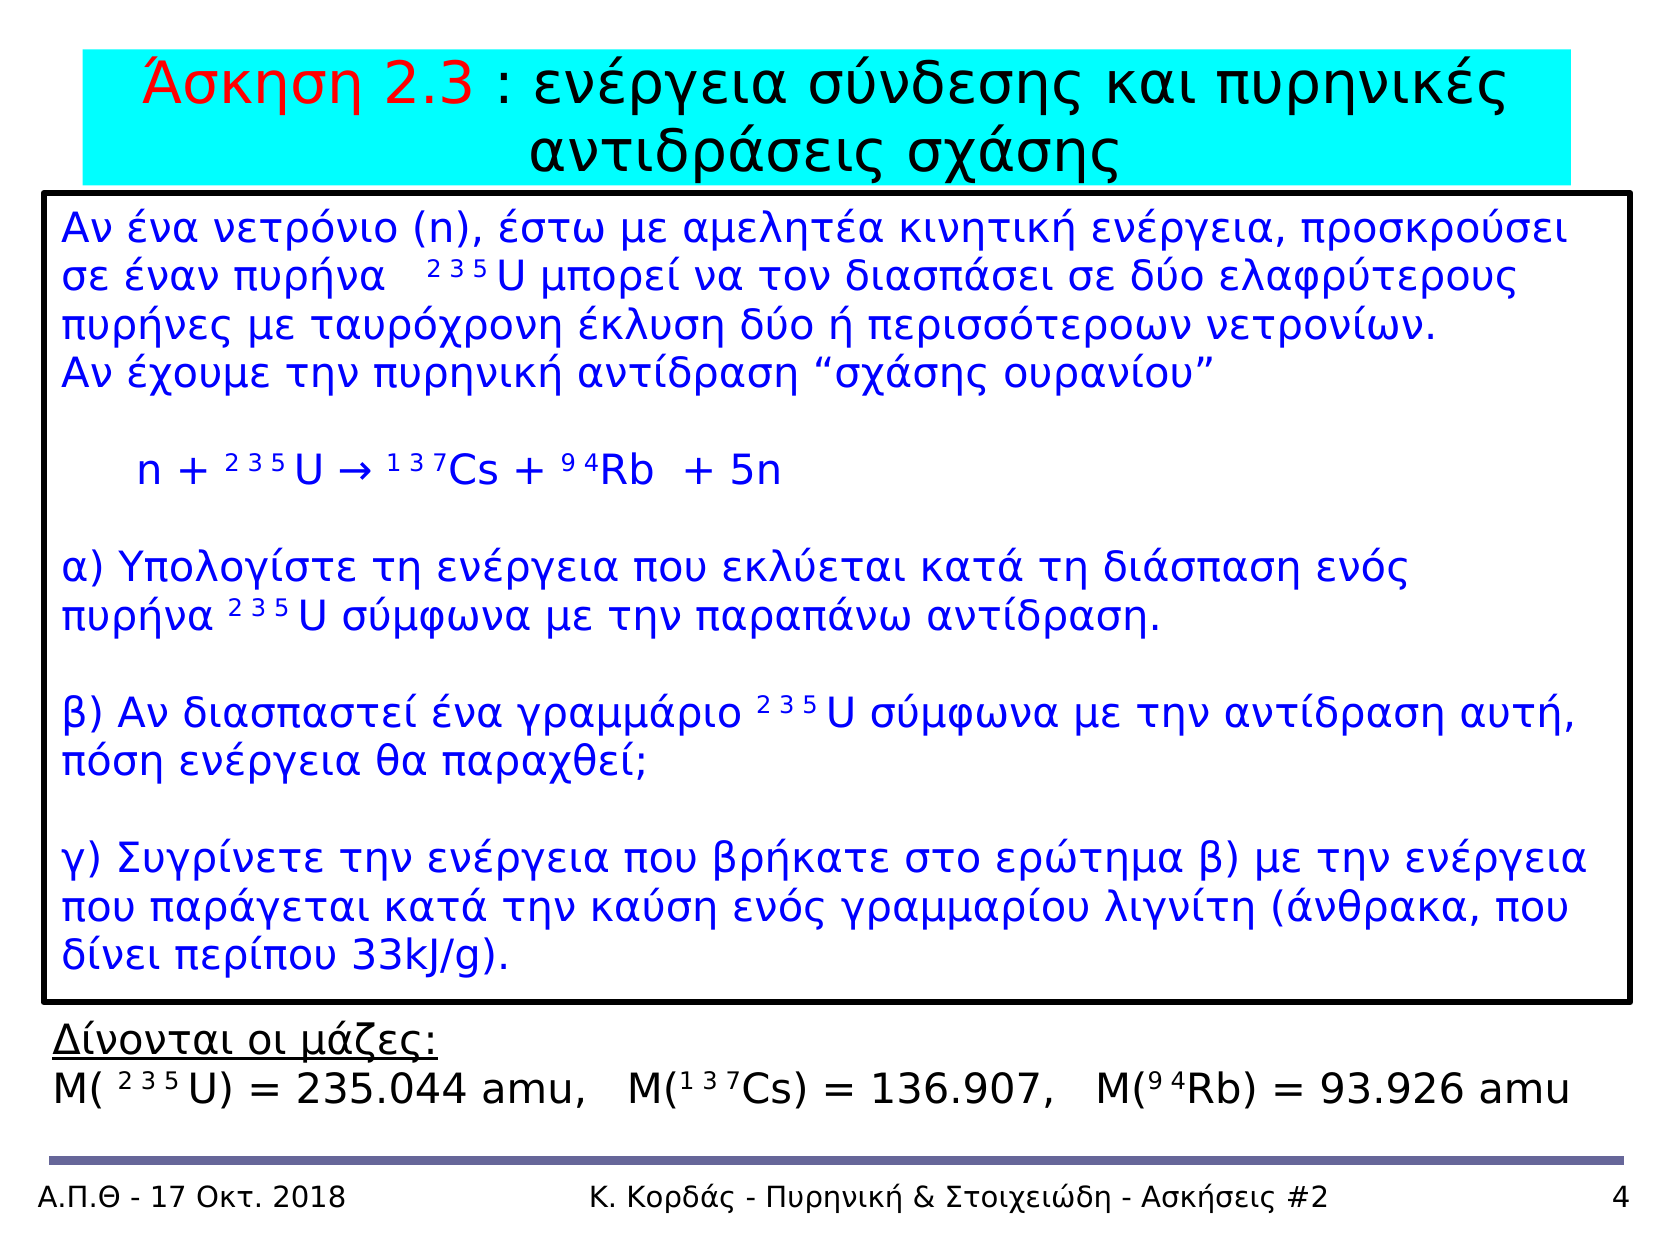

# Άσκηση 2.3 : ενέργεια σύνδεσης και πυρηνικές αντιδράσεις σχάσης
Αν ένα νετρόνιο (n), έστω με αμελητέα κινητική ενέργεια, προσκρούσει σε έναν πυρήνα 2 3 5 U μπορεί να τον διασπάσει σε δύο ελαφρύτερους πυρήνες με ταυρόχρονη έκλυση δύο ή περισσότεροων νετρονίων.
Αν έχουμε την πυρηνική αντίδραση “σχάσης ουρανίου”
	n + 2 3 5 U → 1 3 7Cs + 9 4Rb + 5n
α) Υπολογίστε τη ενέργεια που εκλύεται κατά τη διάσπαση ενός
πυρήνα 2 3 5 U σύμφωνα με την παραπάνω αντίδραση.
β) Αν διασπαστεί ένα γραμμάριο 2 3 5 U σύμφωνα με την αντίδραση αυτή, πόση ενέργεια θα παραχθεί;
γ) Συγρίνετε την ενέργεια που βρήκατε στο ερώτημα β) με την ενέργεια που παράγεται κατά την καύση ενός γραμμαρίου λιγνίτη (άνθρακα, που δίνει περίπου 33kJ/g).
Δίνονται οι μάζες:
M( 2 3 5 U) = 235.044 amu, M(1 3 7Cs) = 136.907, M(9 4Rb) = 93.926 amu
Α.Π.Θ - 17 Οκτ. 2018
Κ. Κορδάς - Πυρηνική & Στοιχειώδη - Ασκήσεις #2
4